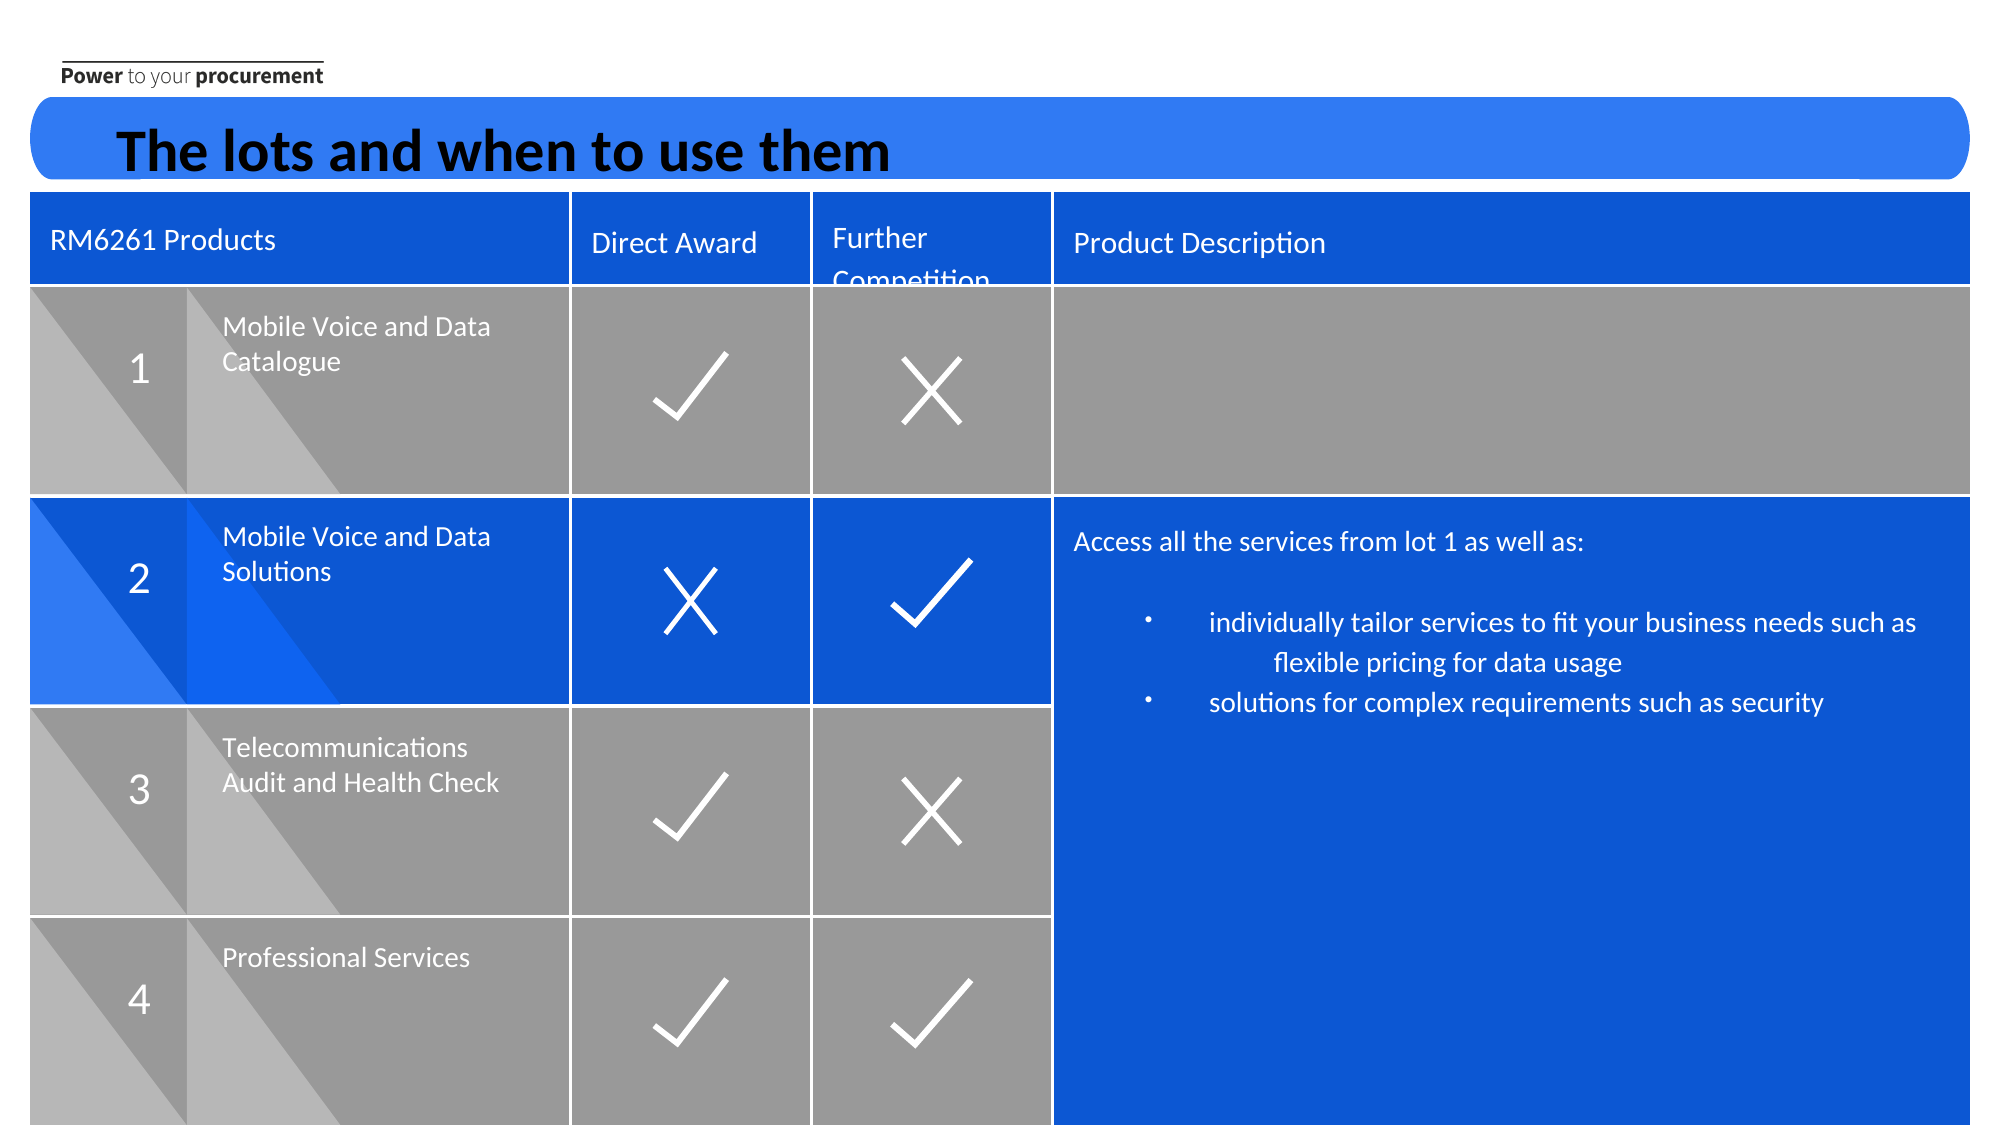

# The lots and when to use them
RM6261 Products
Direct Award
Further Competition
Product Description
1
Mobile Voice and Data Catalogue
2
Mobile Voice and Data Solutions
Access all the services from lot 1 as well as:
individually tailor services to fit your business needs such as flexible pricing for data usage
solutions for complex requirements such as security
Lorem ipsum dolor sit
amet nec at adipiscing
risus at dolor porta
3
Telecommunications Audit and Health Check
4
Professional Services
Lorem ipsum dolor sit
amet nec at adipiscing
risus at dolor porta